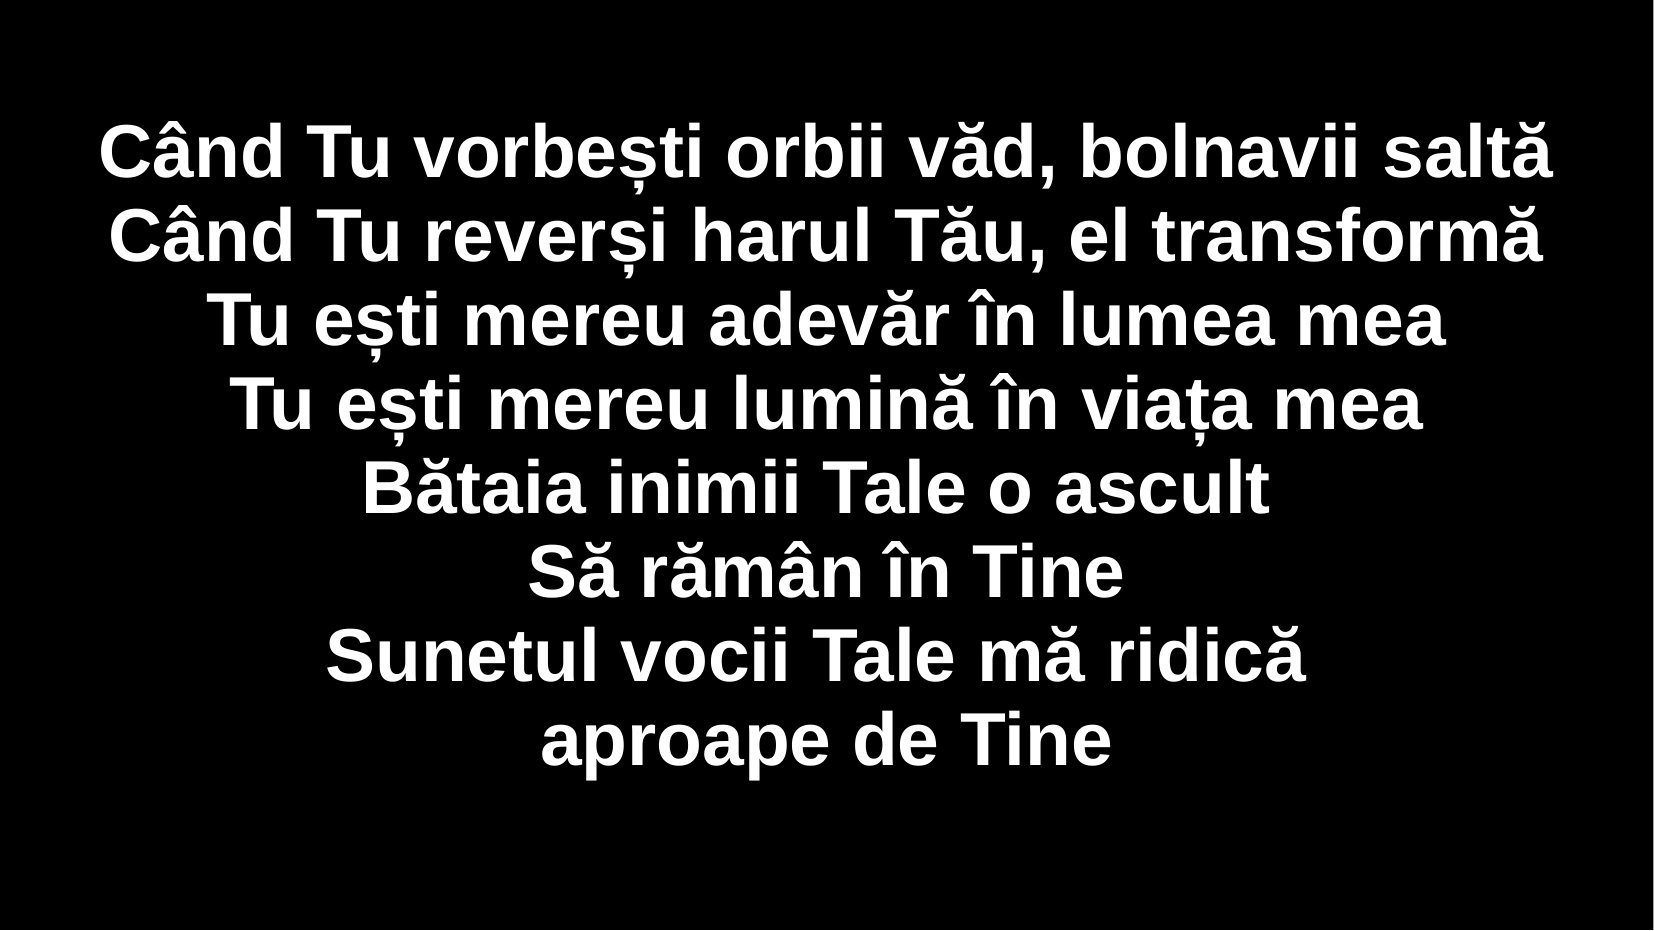

Când Tu vorbești orbii văd, bolnavii saltă
Când Tu reverși harul Tău, el transformă
Tu ești mereu adevăr în lumea mea
Tu ești mereu lumină în viața mea
Bătaia inimii Tale o ascult
Să rămân în Tine
Sunetul vocii Tale mă ridică
aproape de Tine